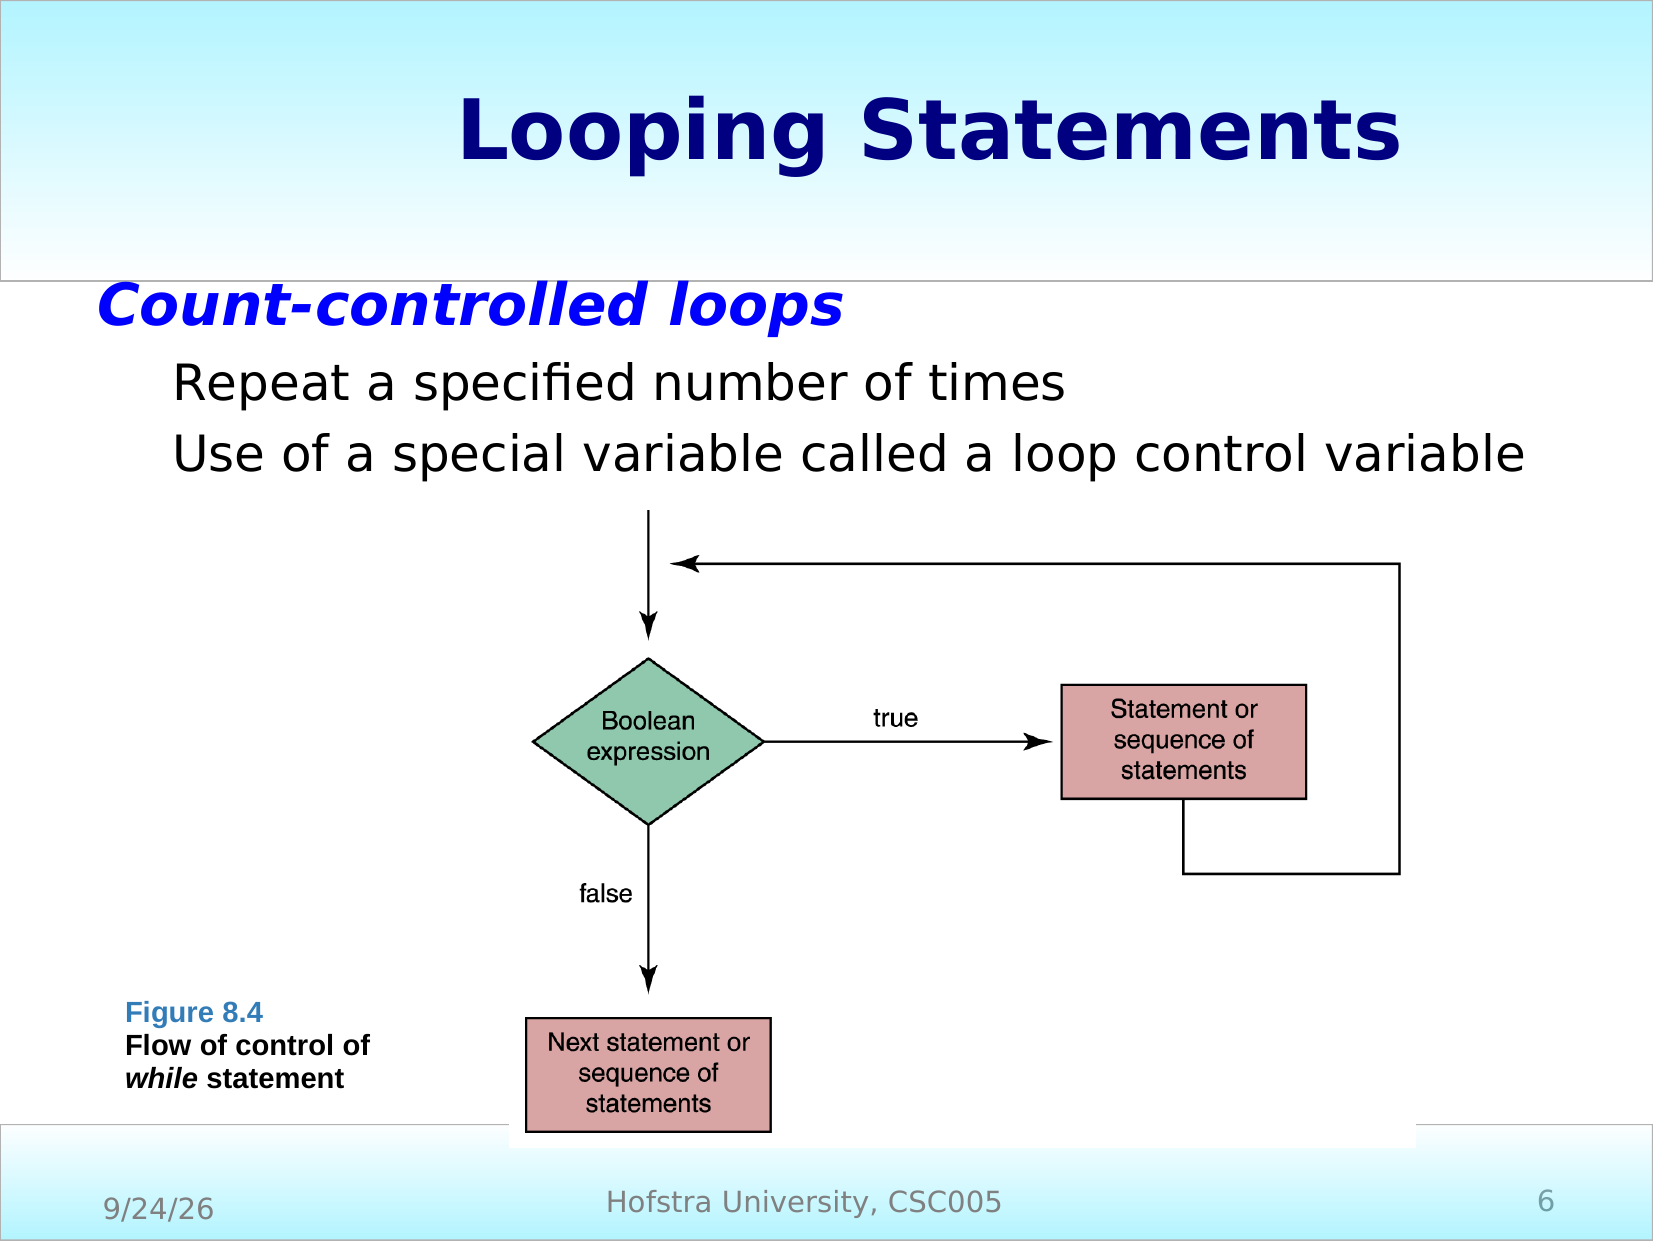

# Looping Statements
Count-controlled loops
Repeat a specified number of times
Use of a special variable called a loop control variable
Figure 8.4
Flow of control of while statement
6
Hofstra University, CSC005